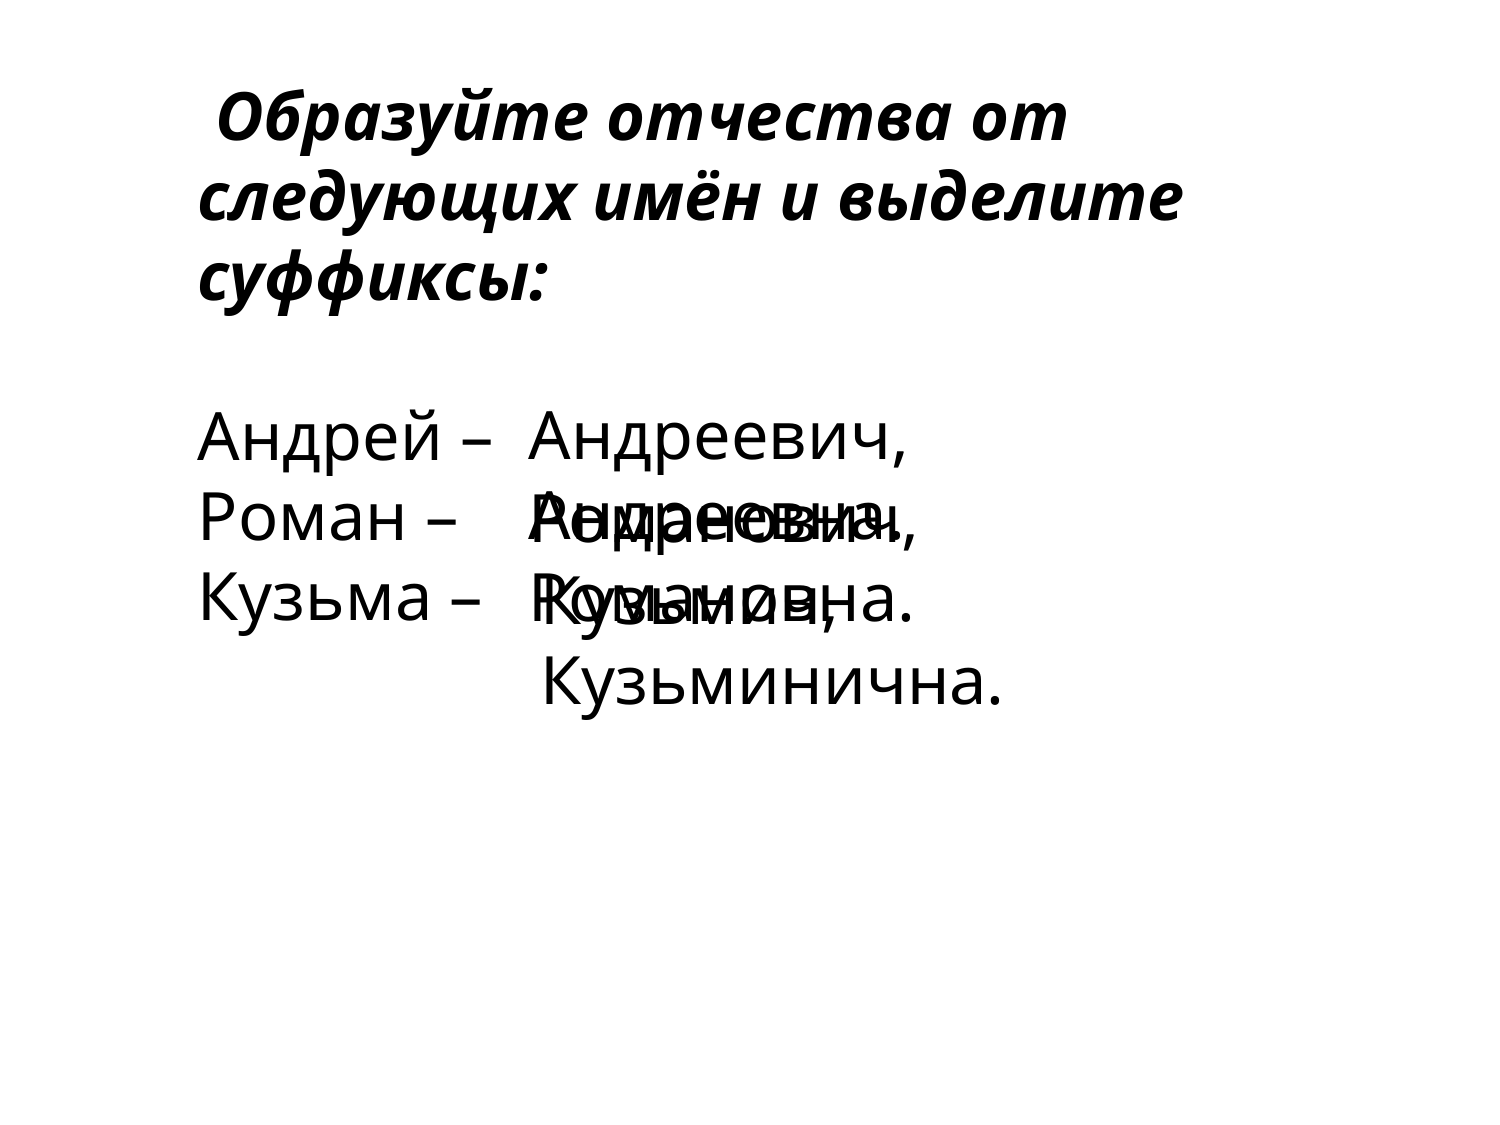

Образуйте отчества от следующих имён и выделите суффиксы:
Андрей –
Роман –
Кузьма –
Андреевич, Андреевна.
Романович, Романовна.
Кузьмич, Кузьминична.